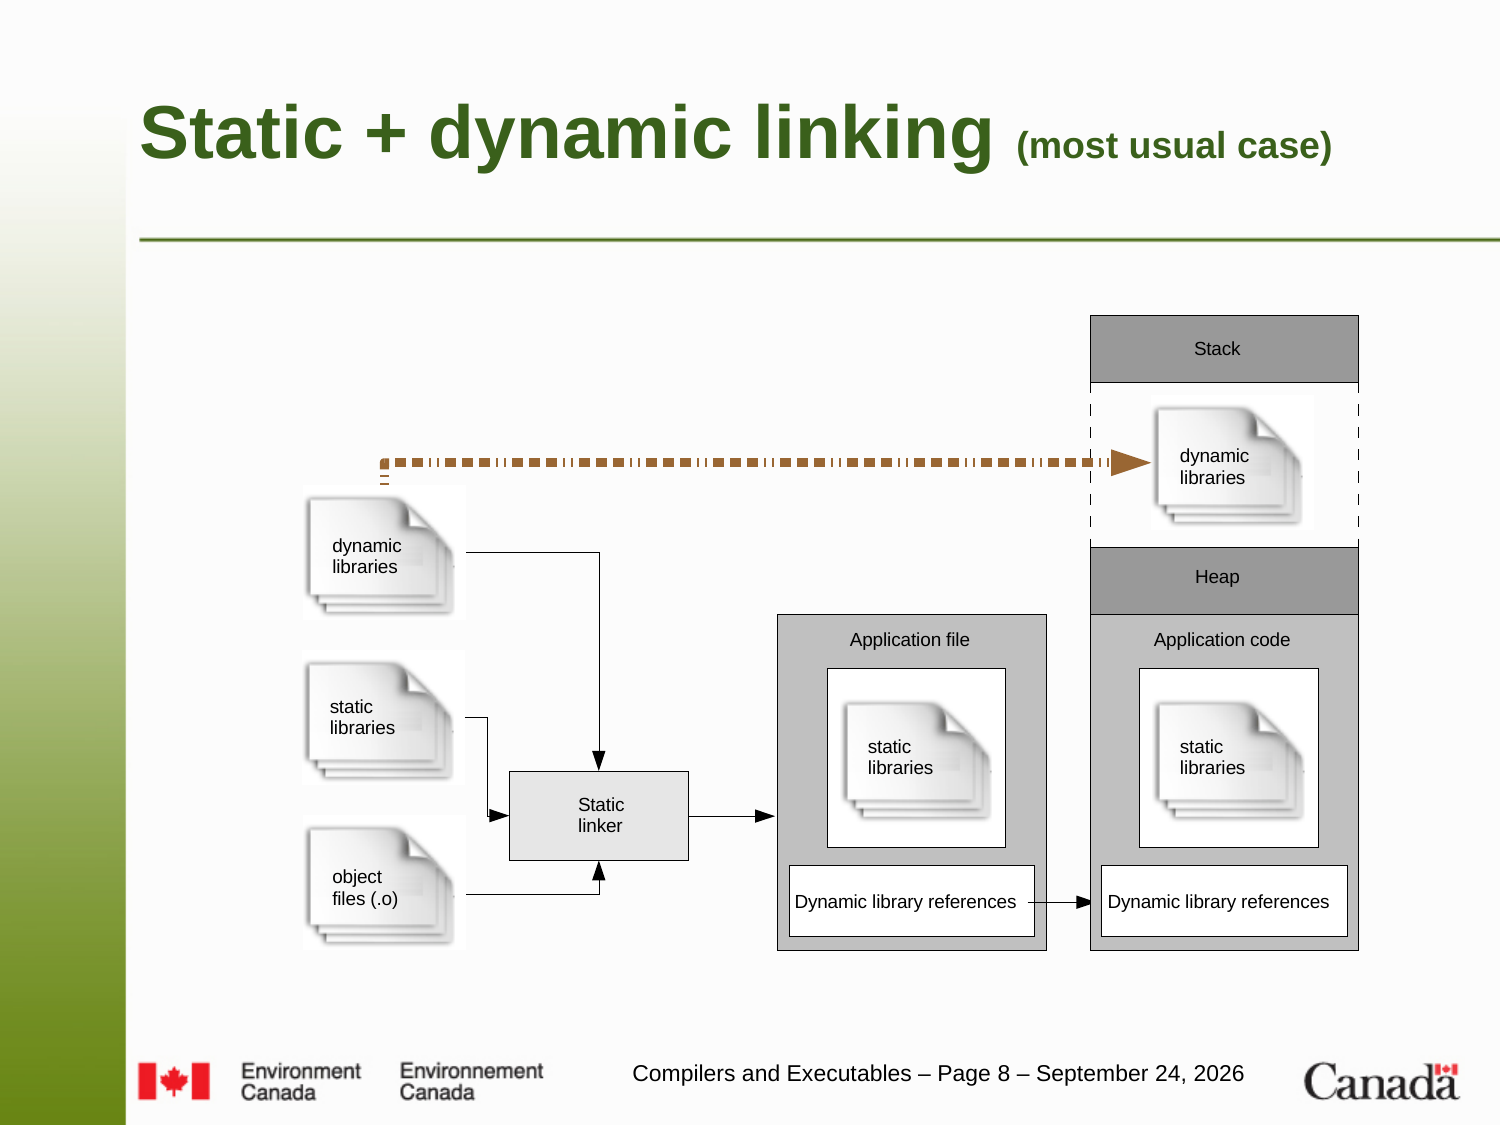

# Static + dynamic linking (most usual case)